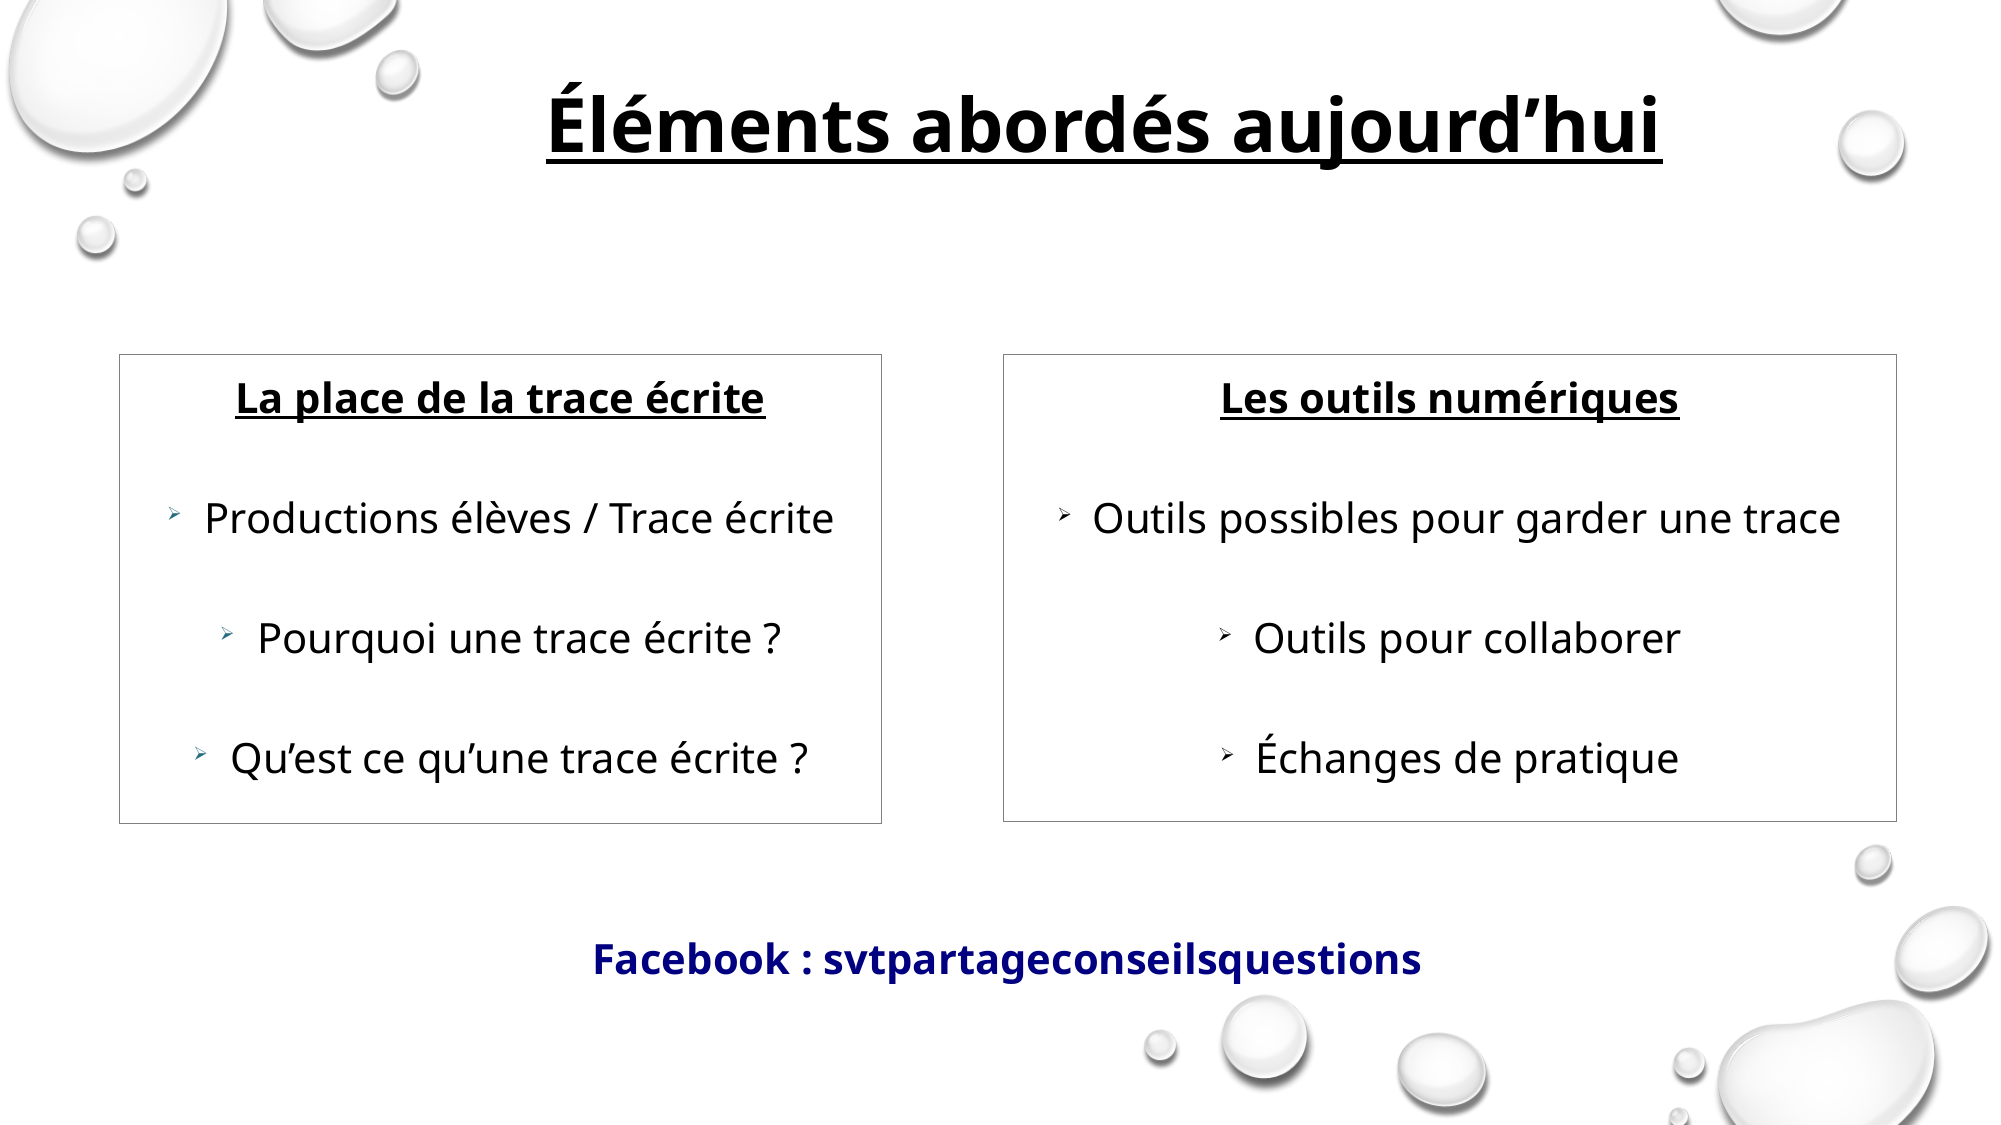

Éléments abordés aujourd’hui
La place de la trace écrite
Productions élèves / Trace écrite
Pourquoi une trace écrite ?
Qu’est ce qu’une trace écrite ?
Les outils numériques
Outils possibles pour garder une trace
Outils pour collaborer
Échanges de pratique
Facebook : svtpartageconseilsquestions